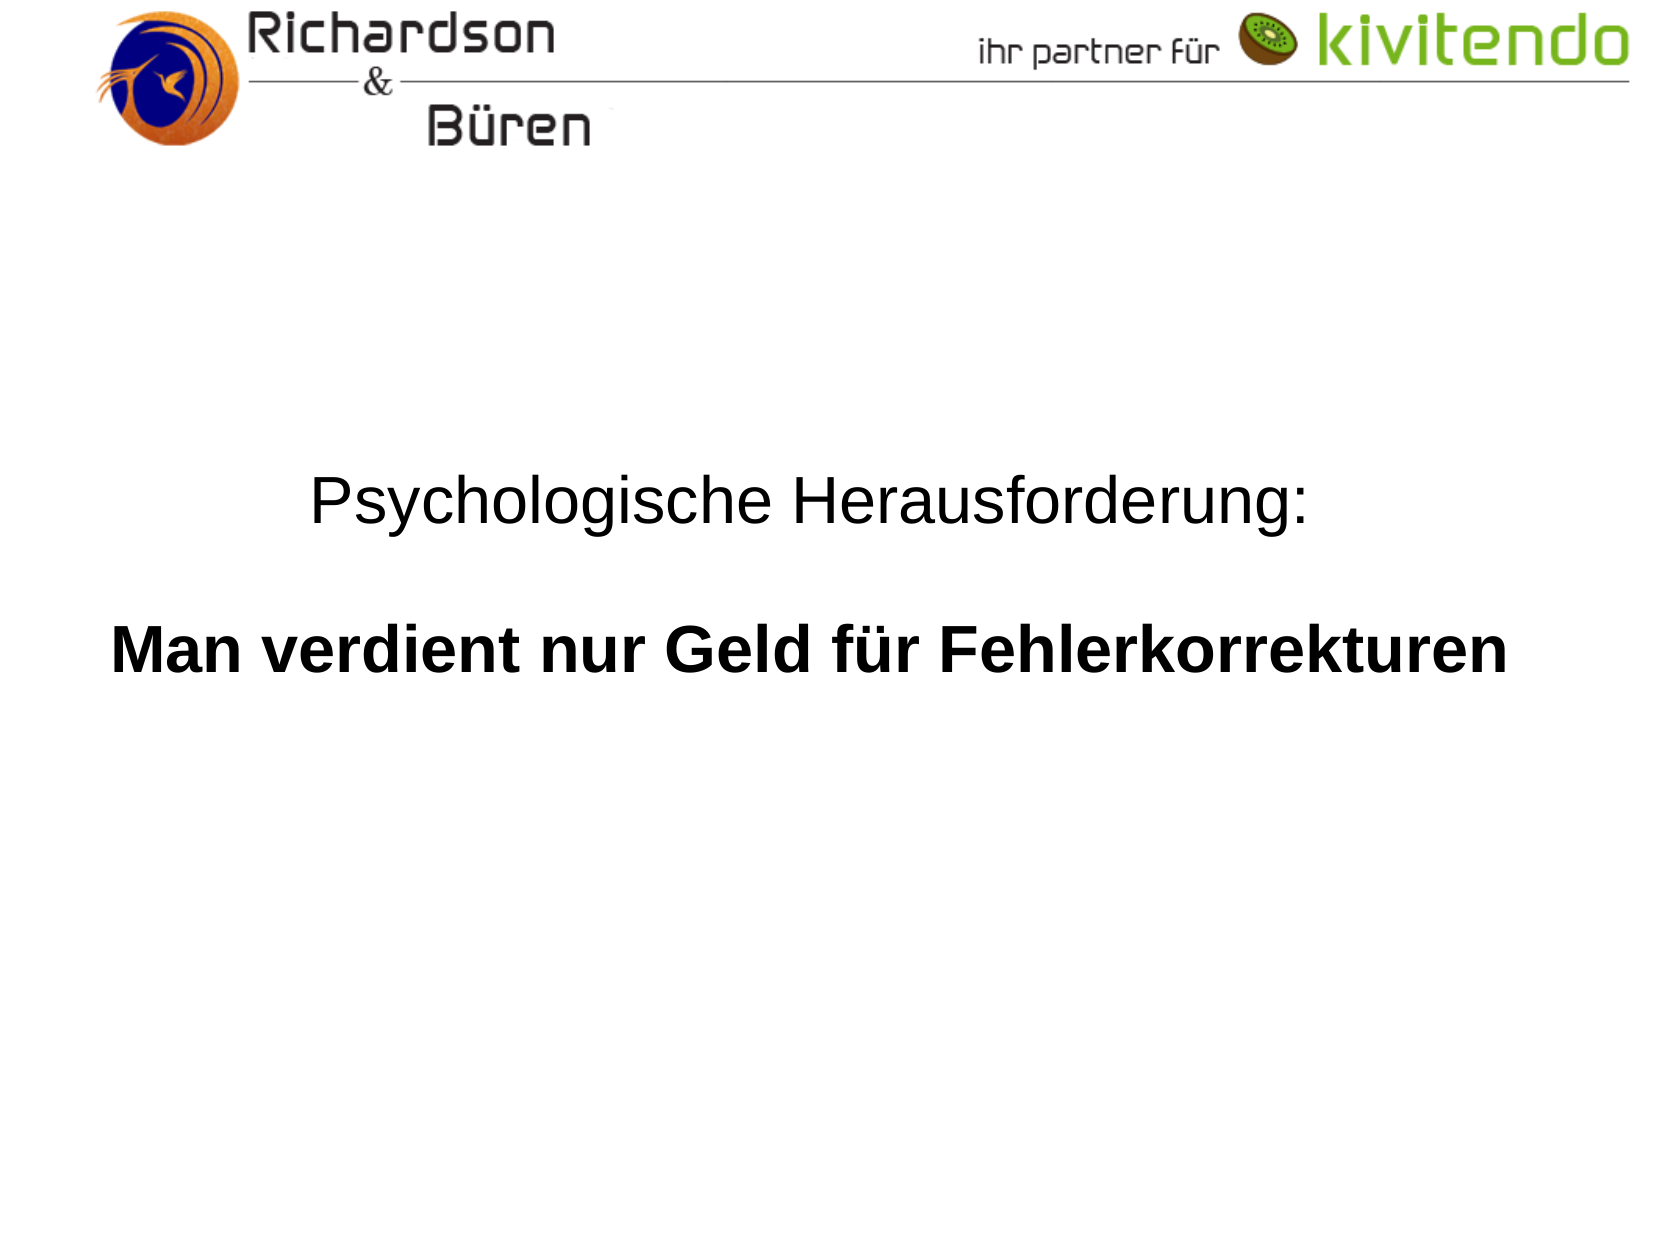

# Psychologische Herausforderung:
Man verdient nur Geld für Fehlerkorrekturen